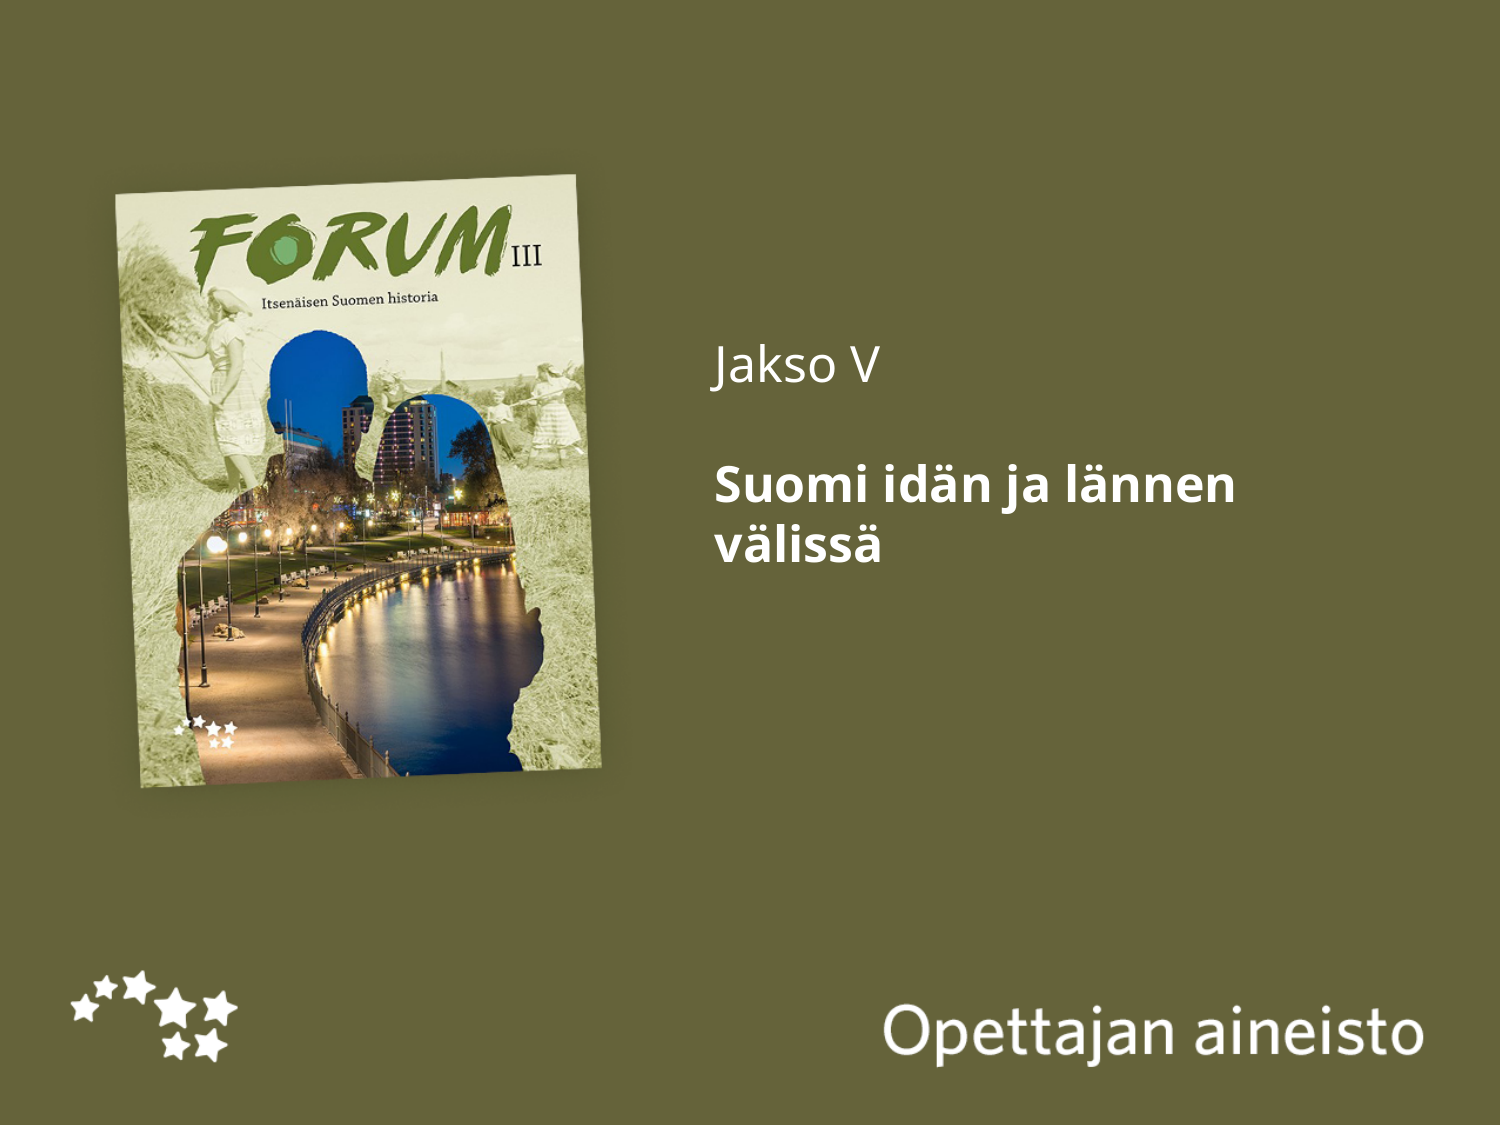

Jakso V
Suomi idän ja lännen välissä